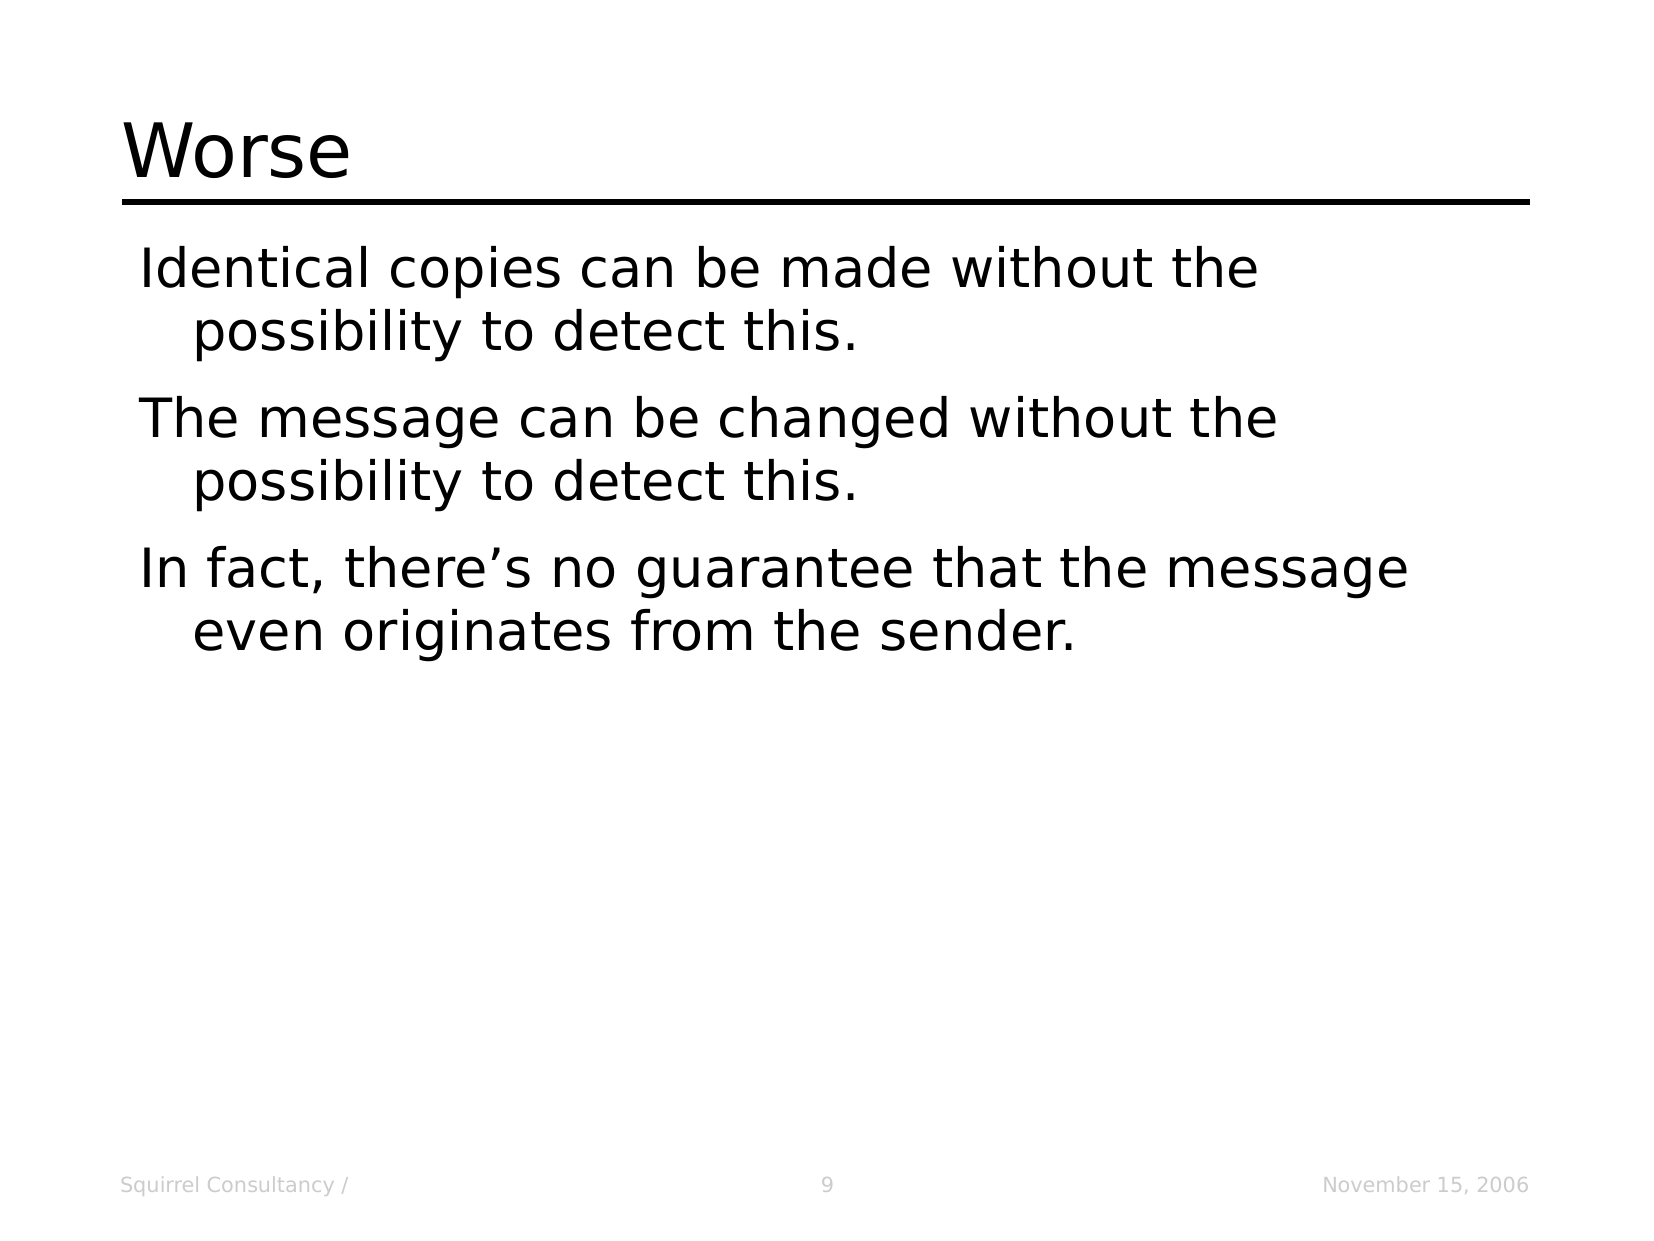

# Worse
Identical copies can be made without the possibility to detect this.
The message can be changed without the possibility to detect this.
In fact, there’s no guarantee that the message even originates from the sender.